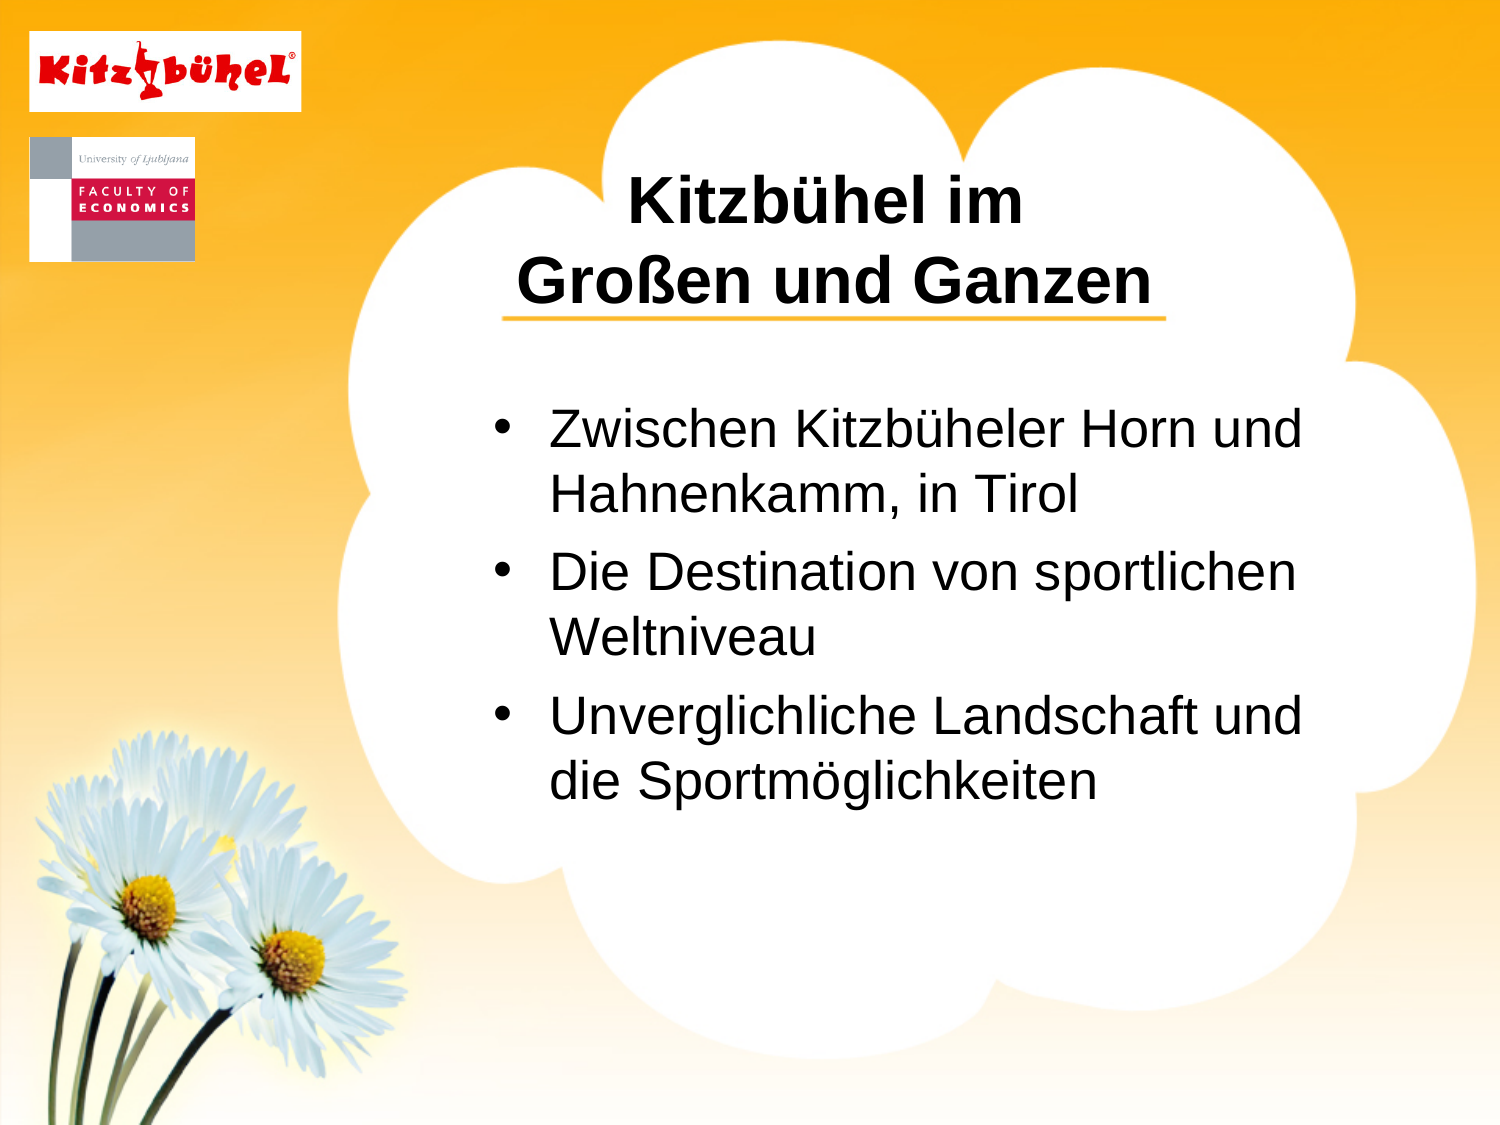

# Kitzbühel im Großen und Ganzen
Zwischen Kitzbüheler Horn und Hahnenkamm, in Tirol
Die Destination von sportlichen Weltniveau
Unverglichliche Landschaft und die Sportmöglichkeiten